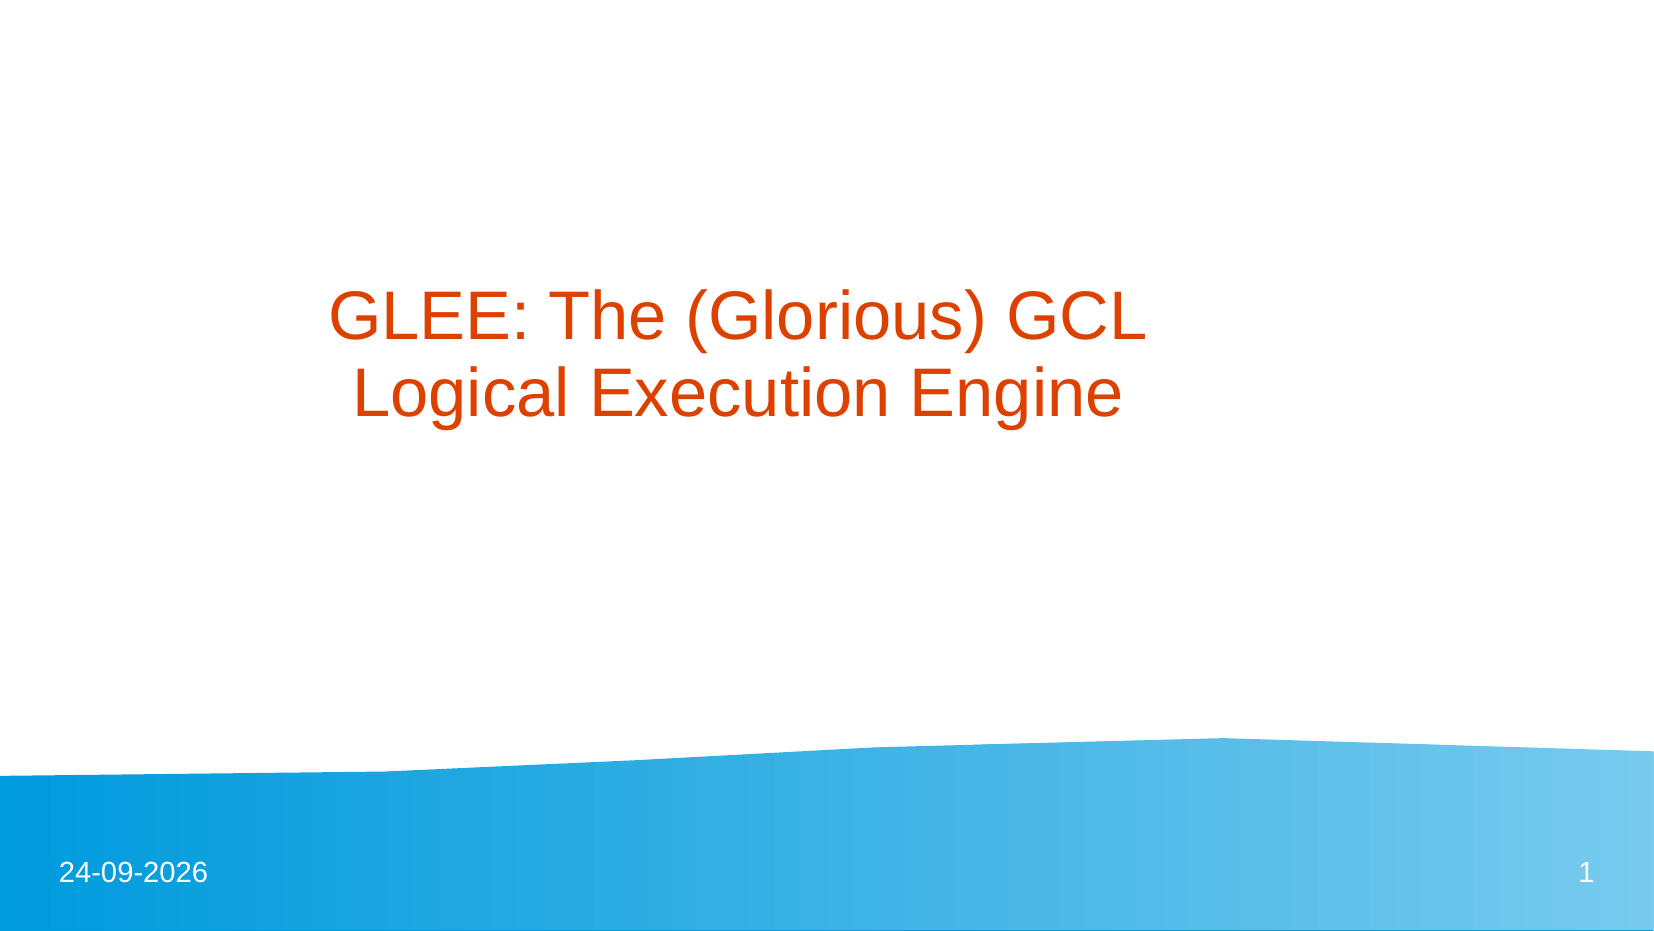

# GLEE: The (Glorious) GCL Logical Execution Engine